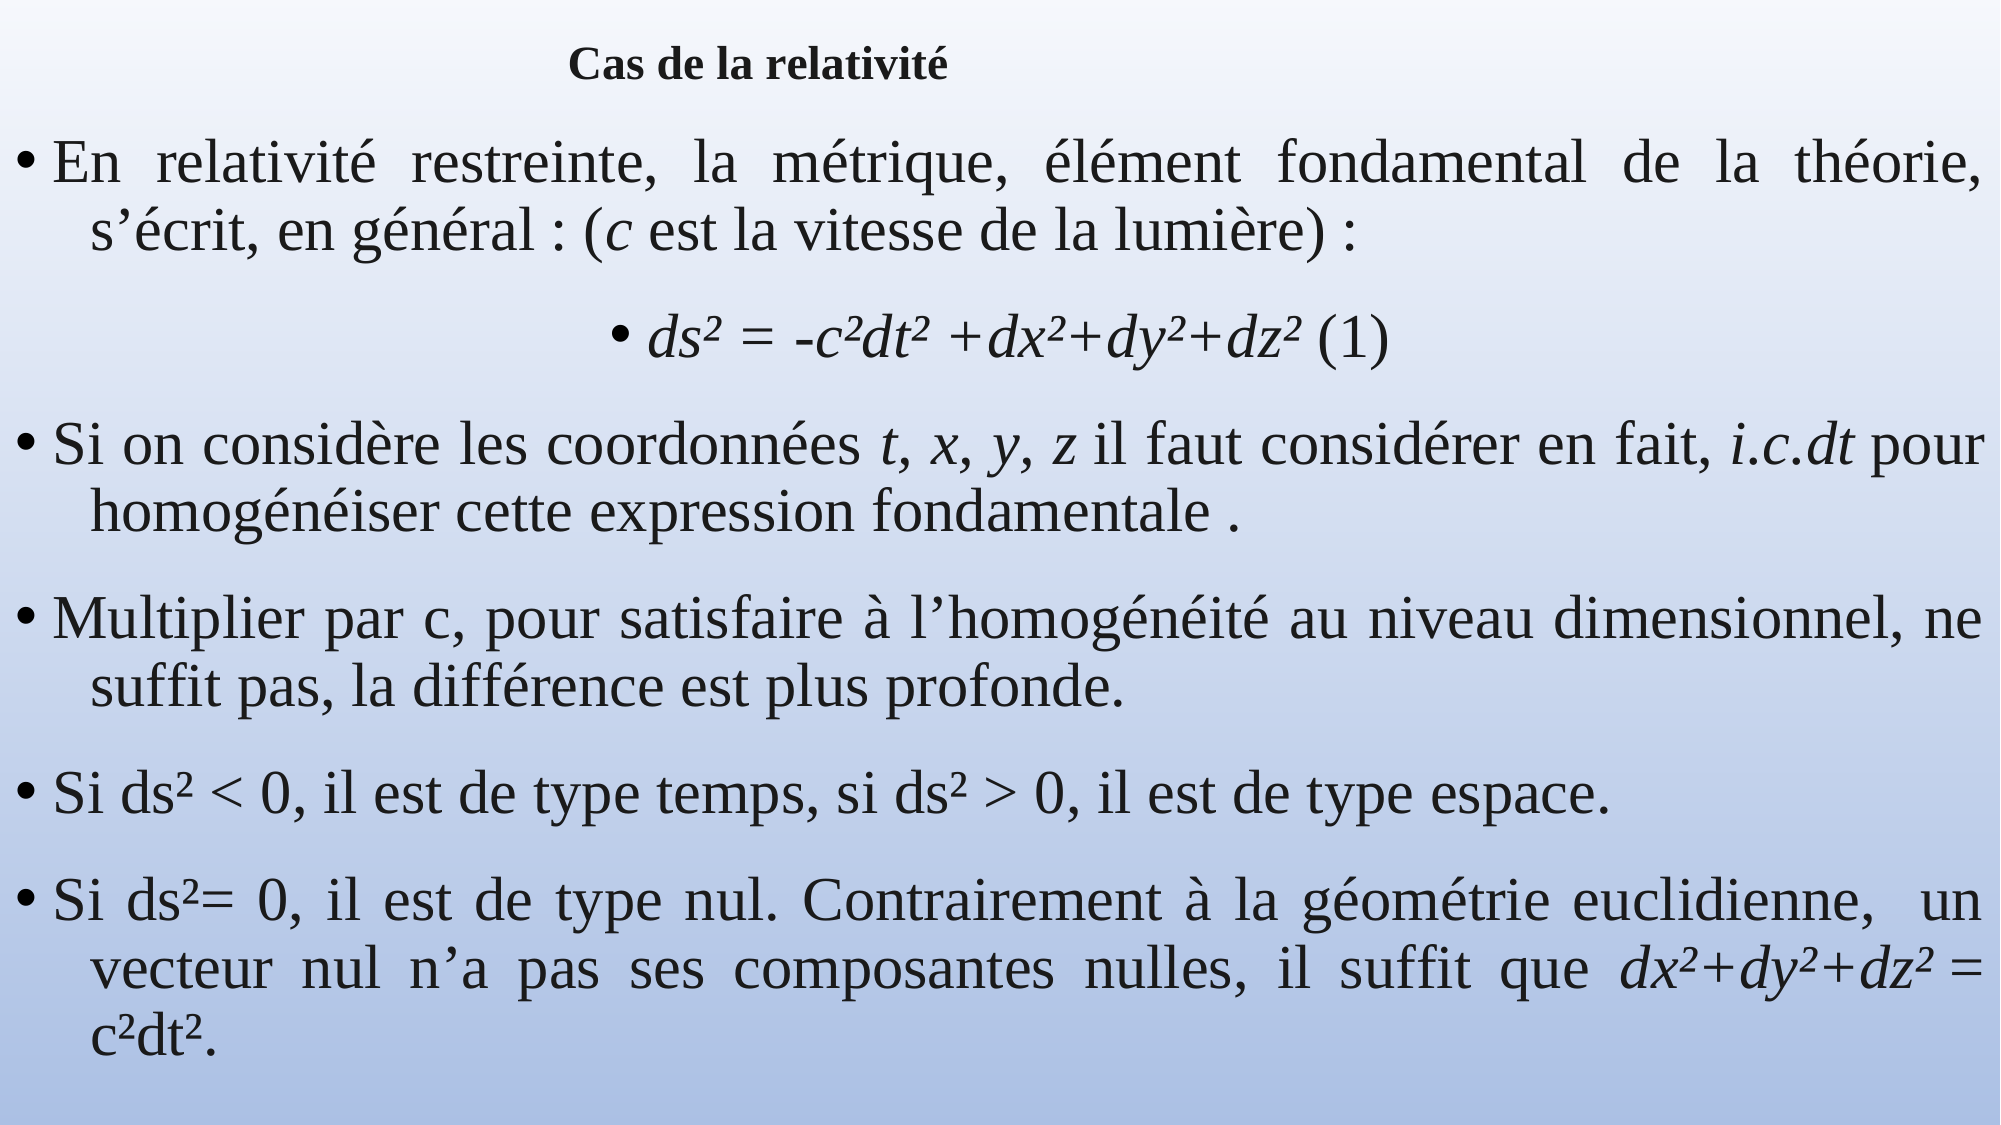

# Cas de la relativité
En relativité restreinte, la métrique, élément fondamental de la théorie, s’écrit, en général : (c est la vitesse de la lumière) :
ds² = -c²dt² +dx²+dy²+dz² (1)
Si on considère les coordonnées t, x, y, z il faut considérer en fait, i.c.dt pour homogénéiser cette expression fondamentale .
Multiplier par c, pour satisfaire à l’homogénéité au niveau dimensionnel, ne suffit pas, la différence est plus profonde.
Si ds² < 0, il est de type temps, si ds² > 0, il est de type espace.
Si ds²= 0, il est de type nul. Contrairement à la géométrie euclidienne, un vecteur nul n’a pas ses composantes nulles, il suffit que dx²+dy²+dz² = c²dt².